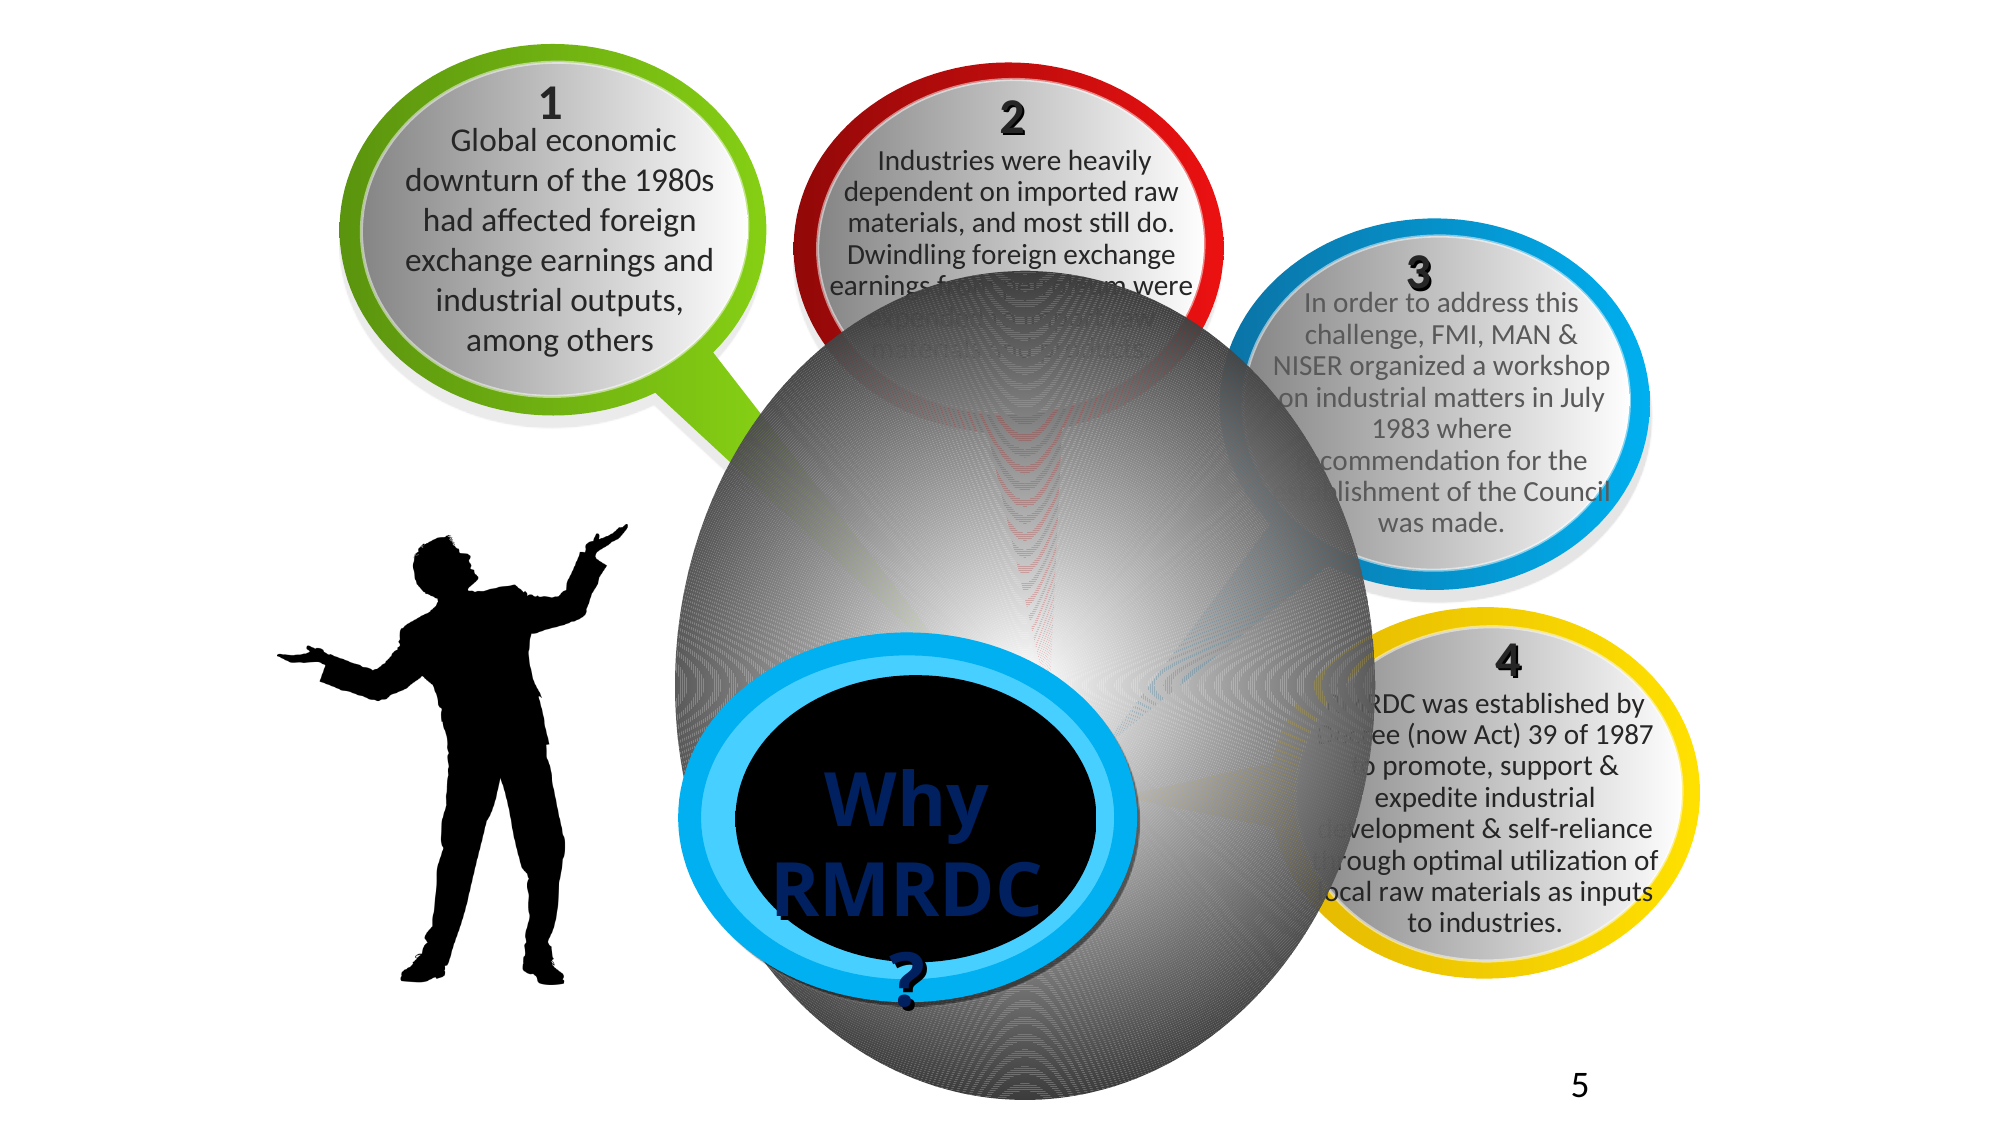

1
In order to address this challenge, FMI, MAN & NISER organized a workshop on industrial matters in July 1983 where recommendation for the establishment of the Council was made.
2
 Industries were heavily dependent on imported raw materials, and most still do. Dwindling foreign exchange earnings from petroleum were expended to import raw materials and products.
 Global economic downturn of the 1980s had affected foreign exchange earnings and industrial outputs, among others
Why RMRDC?
4
RMRDC was established by Decree (now Act) 39 of 1987 to promote, support & expedite industrial development & self-reliance through optimal utilization of local raw materials as inputs to industries.
3